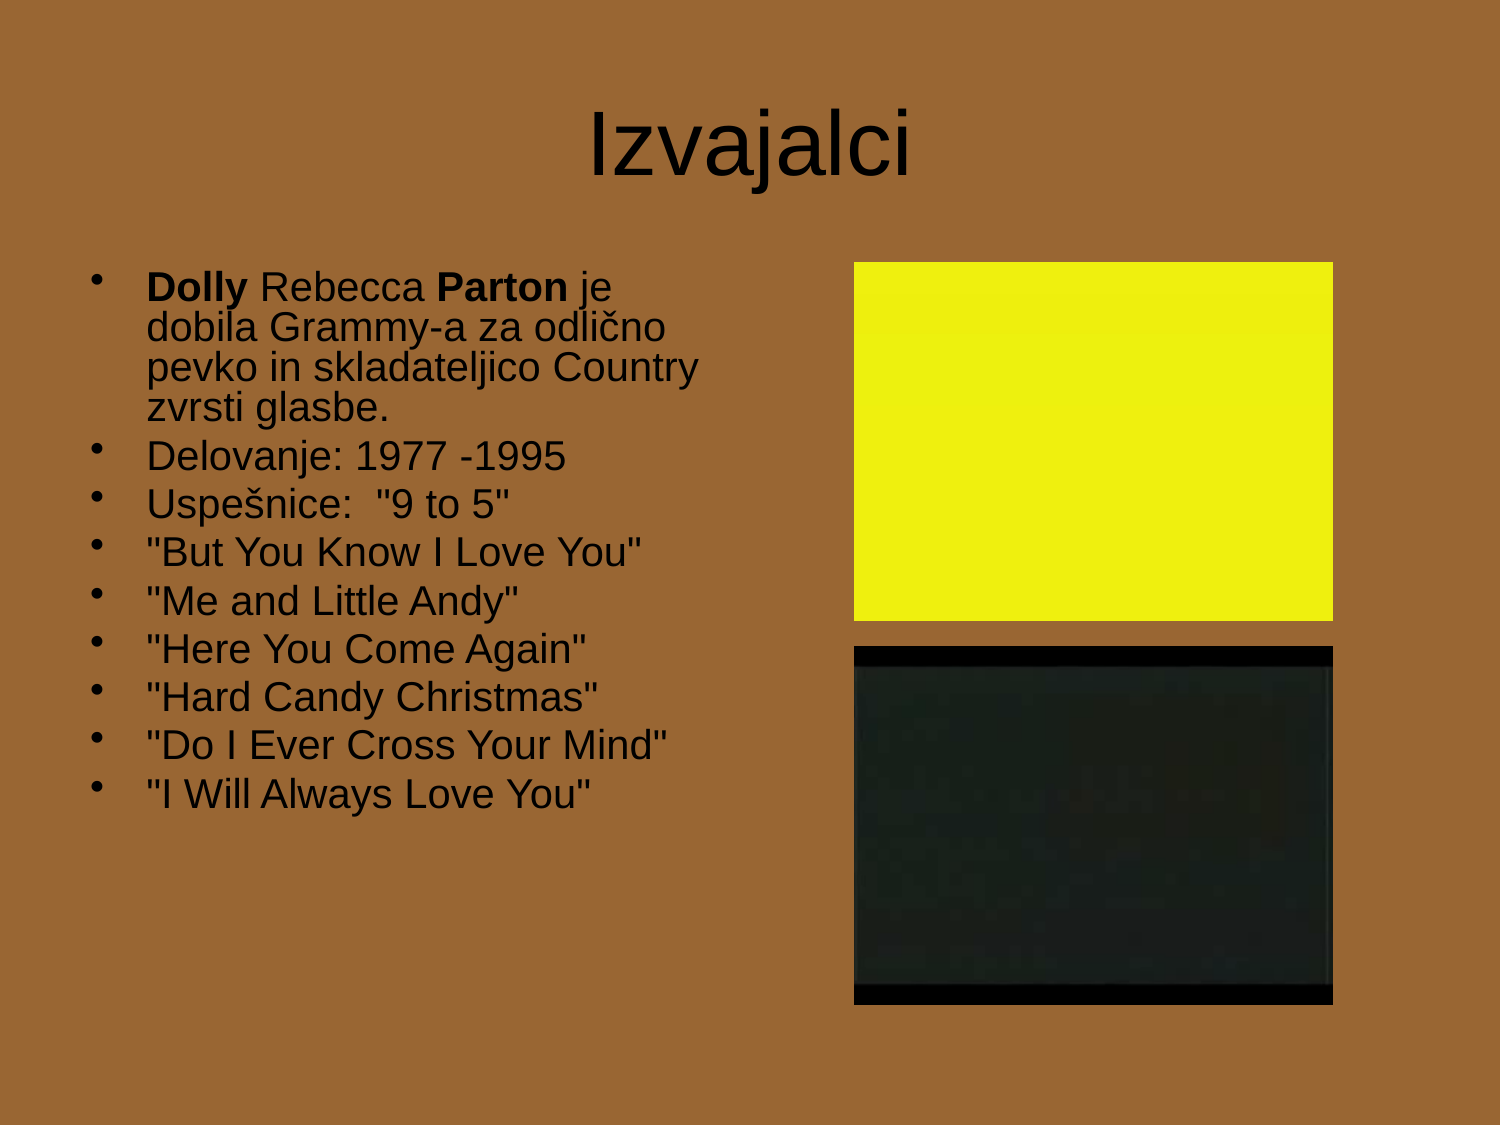

# Izvajalci
Dolly Rebecca Parton je dobila Grammy-a za odlično pevko in skladateljico Country zvrsti glasbe.
Delovanje: 1977 -1995
Uspešnice: "9 to 5"
"But You Know I Love You"
"Me and Little Andy"
"Here You Come Again"
"Hard Candy Christmas"
"Do I Ever Cross Your Mind"
"I Will Always Love You"